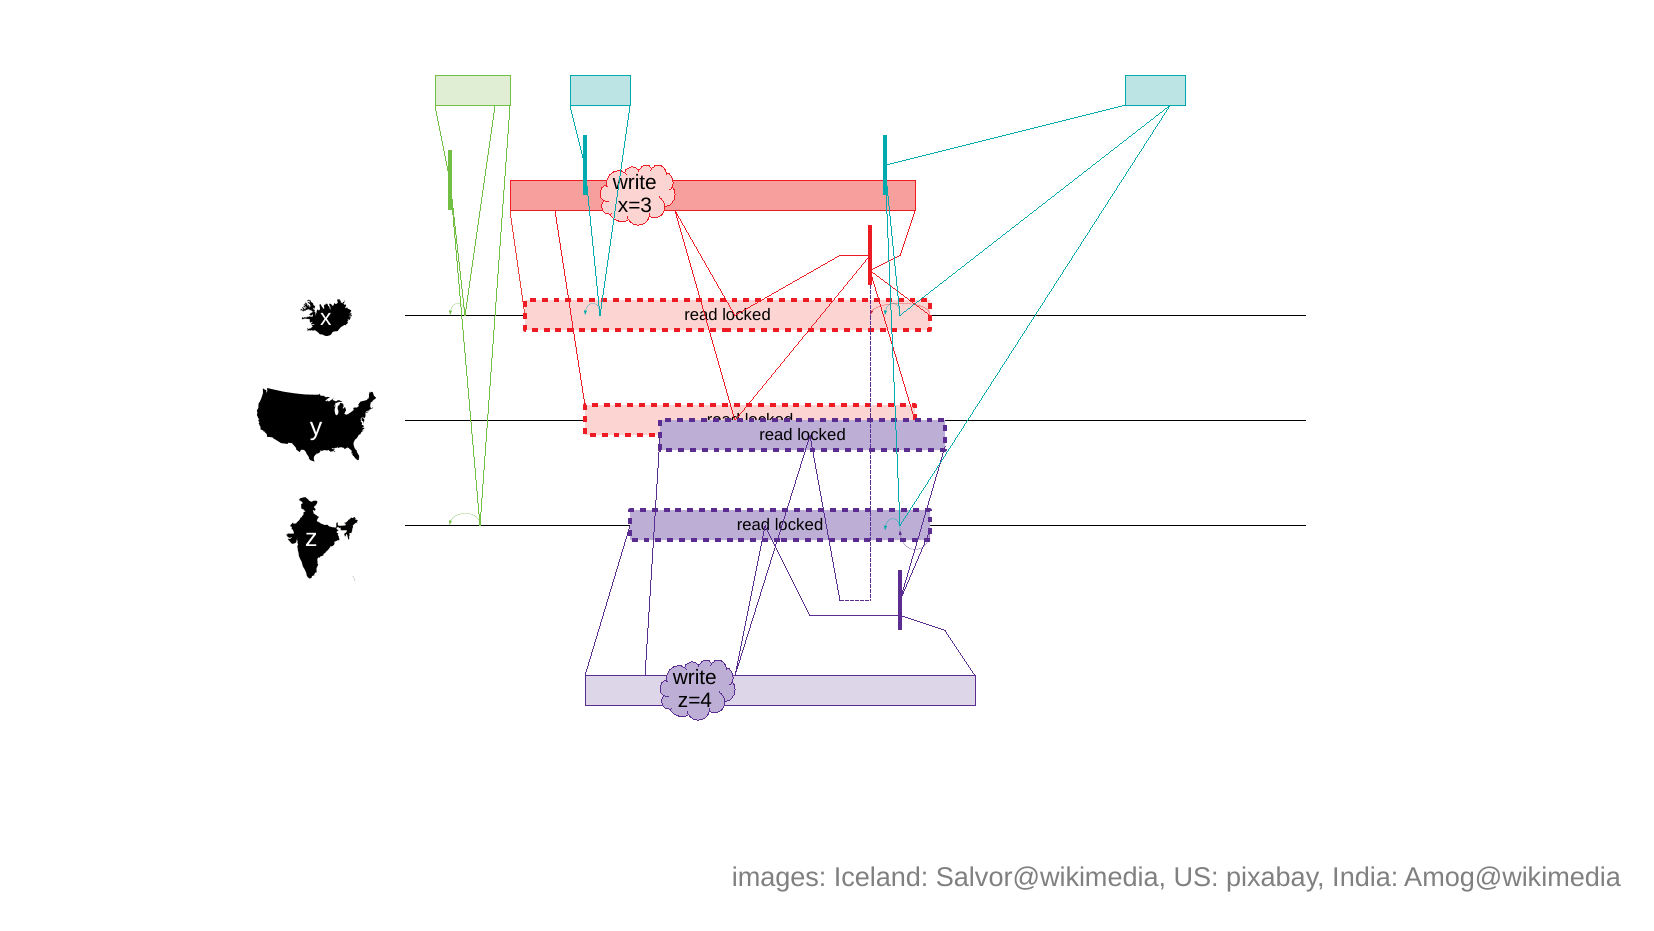

write
x=3
x
read locked
y
read locked
read locked
z
read locked
write
z=4
images: Iceland: Salvor@wikimedia, US: pixabay, India: Amog@wikimedia